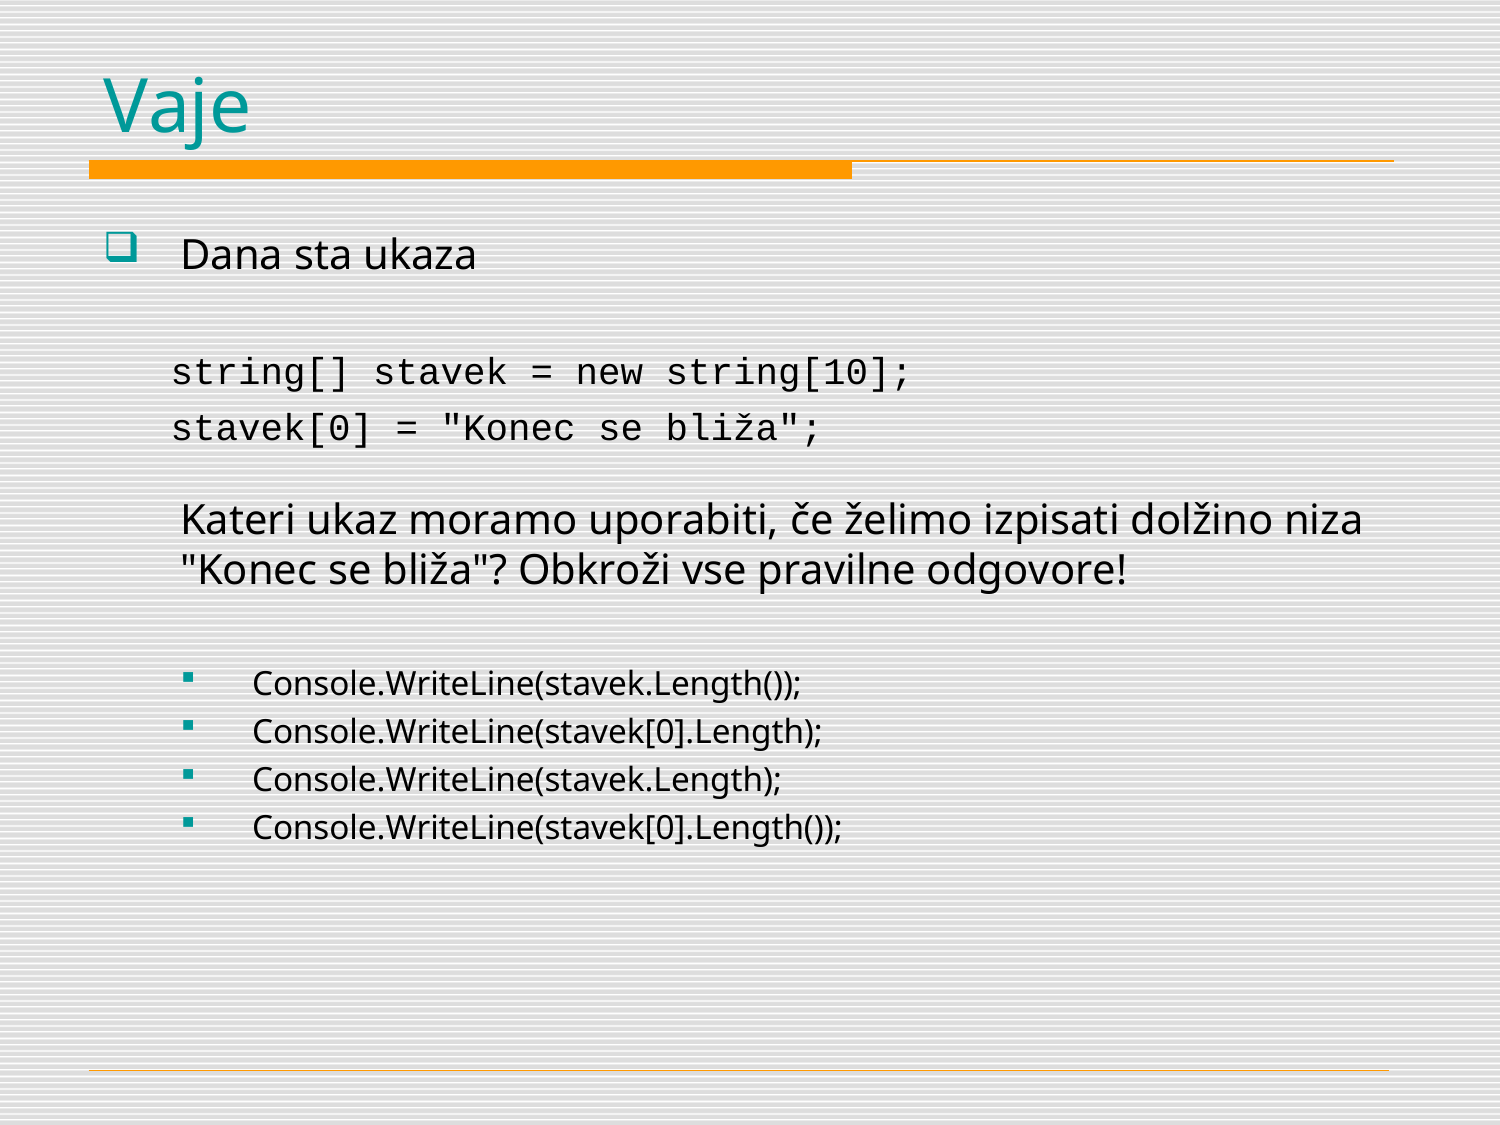

# Vaje
Dana sta ukaza
 string[] stavek = new string[10];
 stavek[0] = "Konec se bliža";
Kateri ukaz moramo uporabiti, če želimo izpisati dolžino niza "Konec se bliža"? Obkroži vse pravilne odgovore!
Console.WriteLine(stavek.Length());
Console.WriteLine(stavek[0].Length);
Console.WriteLine(stavek.Length);
Console.WriteLine(stavek[0].Length());